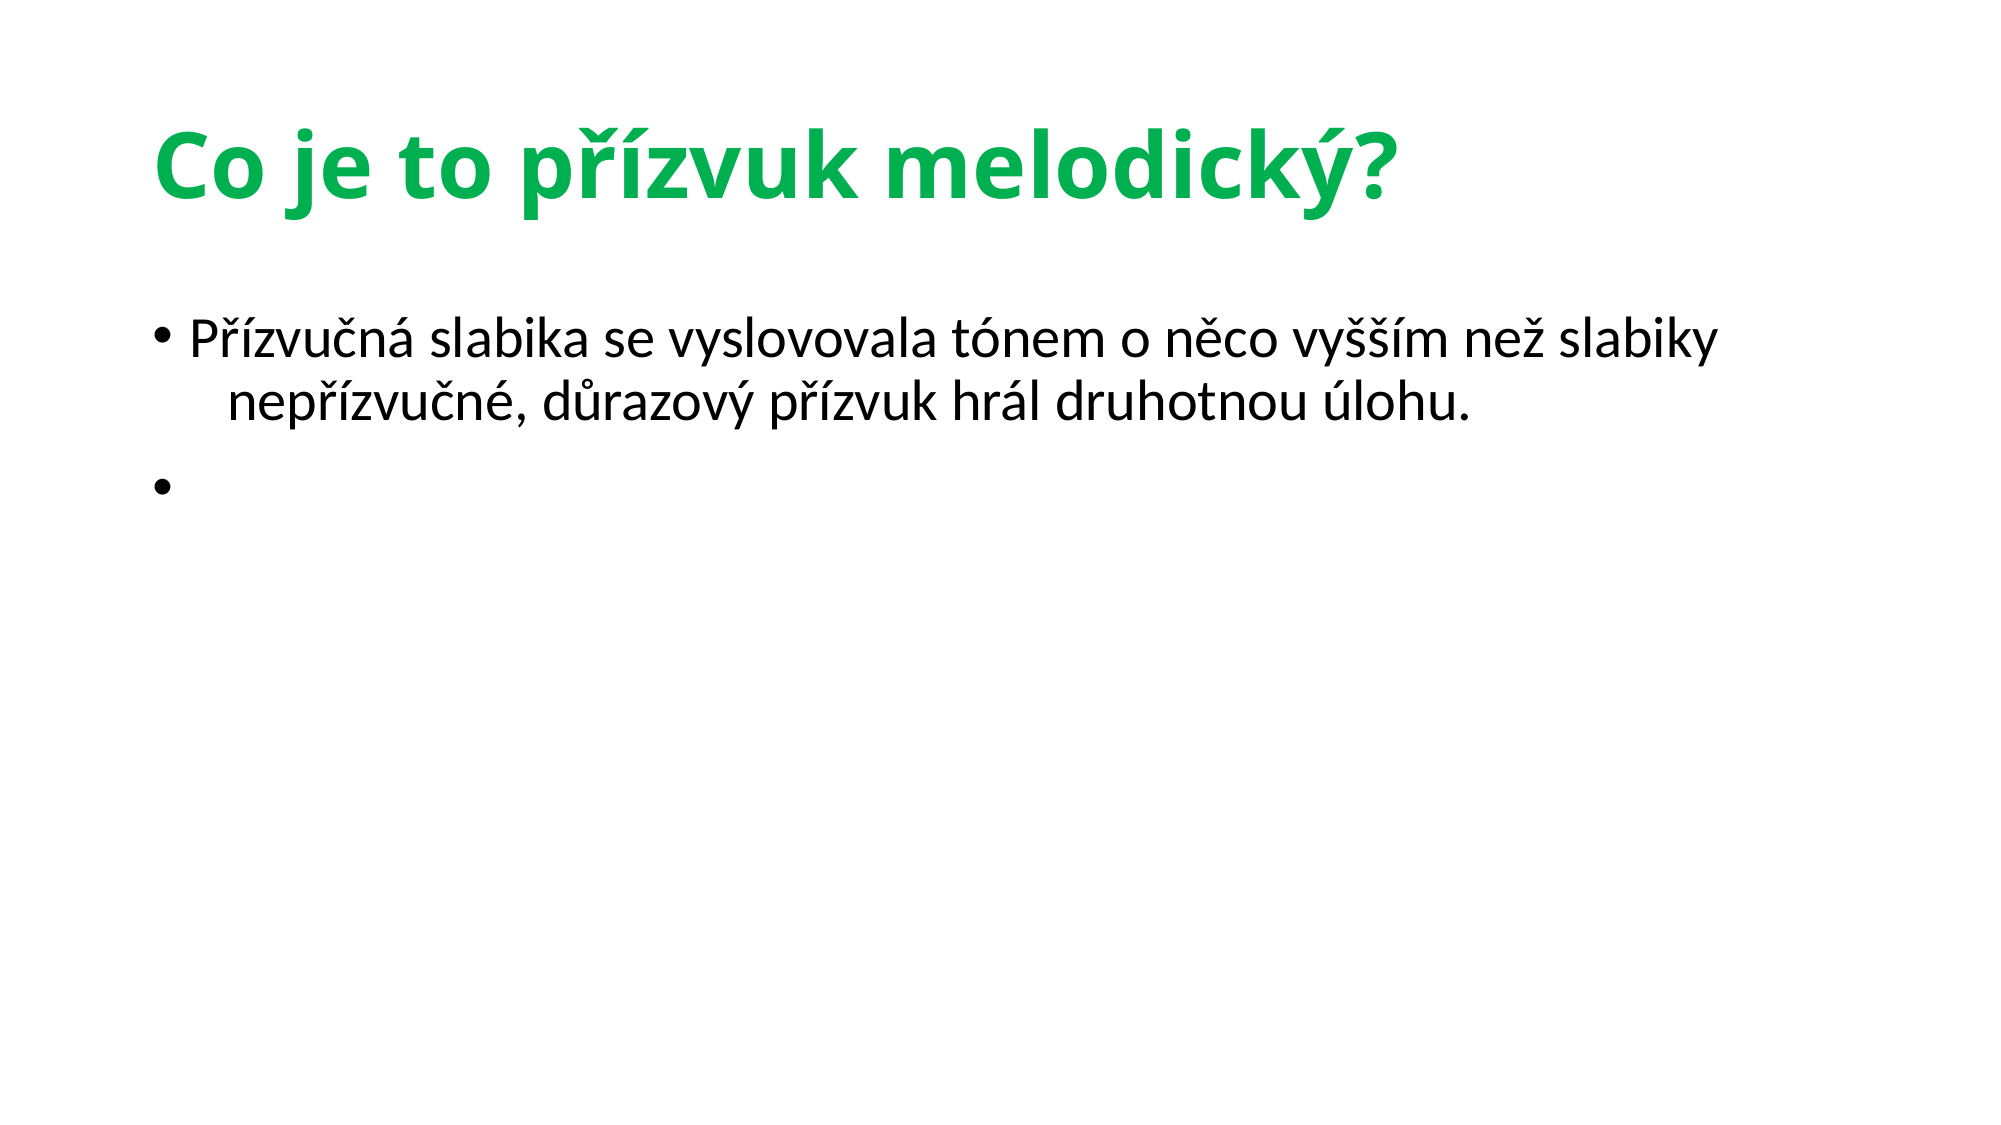

# Co je to přízvuk melodický?
Přízvučná slabika se vyslovovala tónem o něco vyšším než slabiky nepřízvučné, důrazový přízvuk hrál druhotnou úlohu.